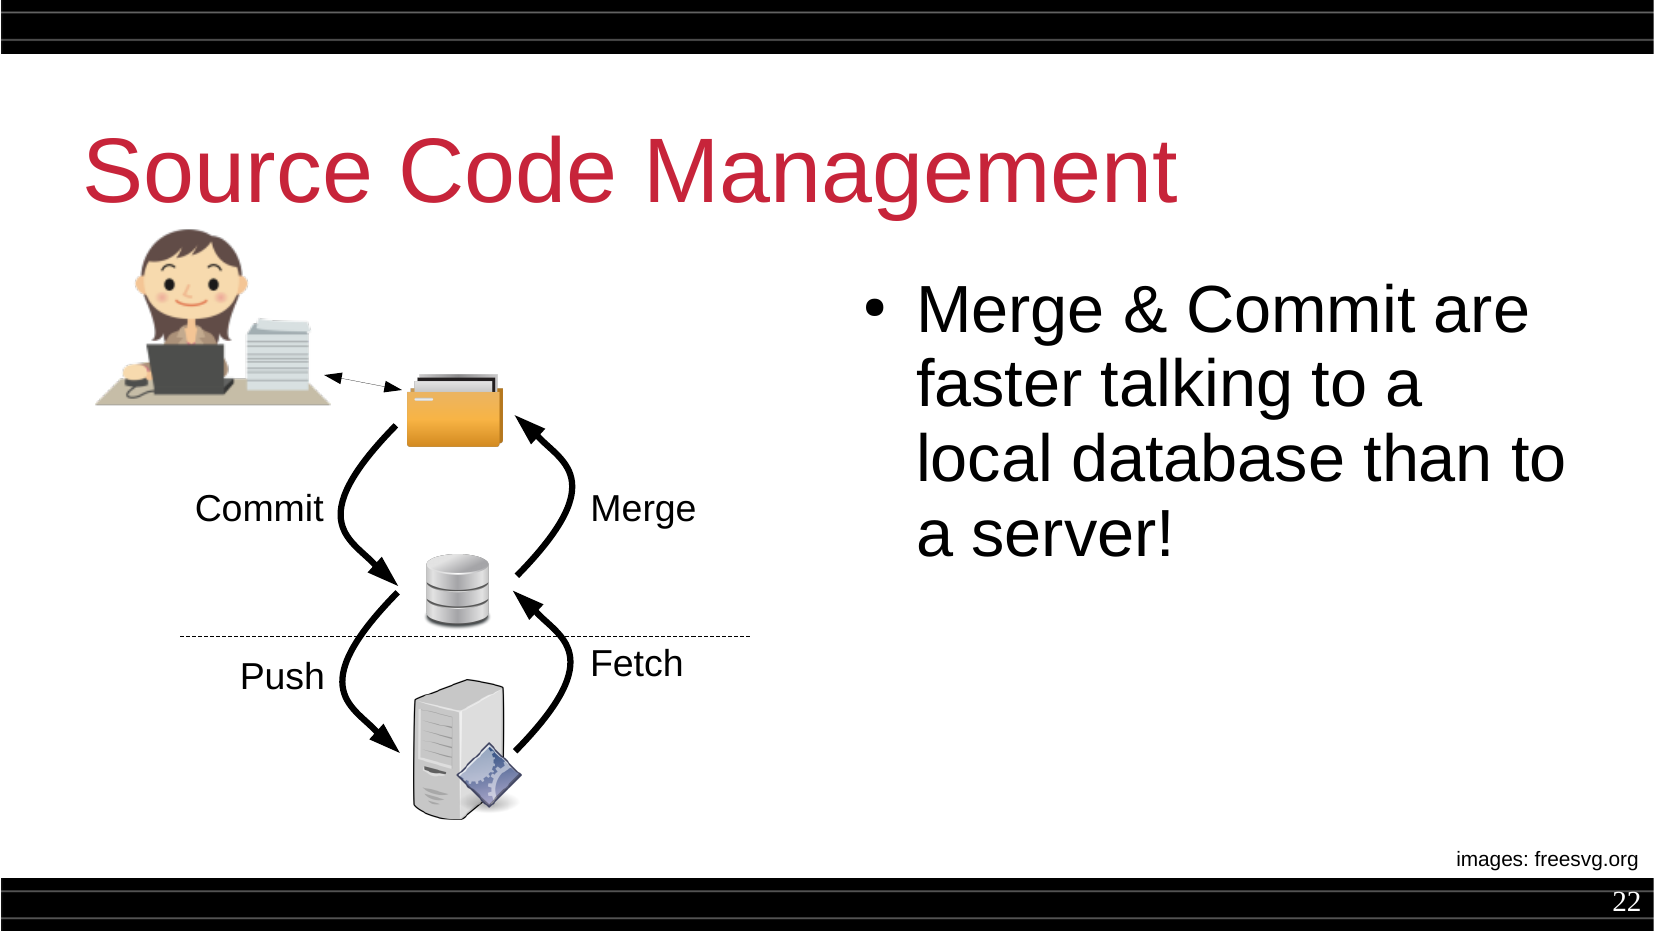

# Source Code Management
Merge & Commit are faster talking to a local database than to a server!
Commit
Merge
Fetch
Push
images: freesvg.org